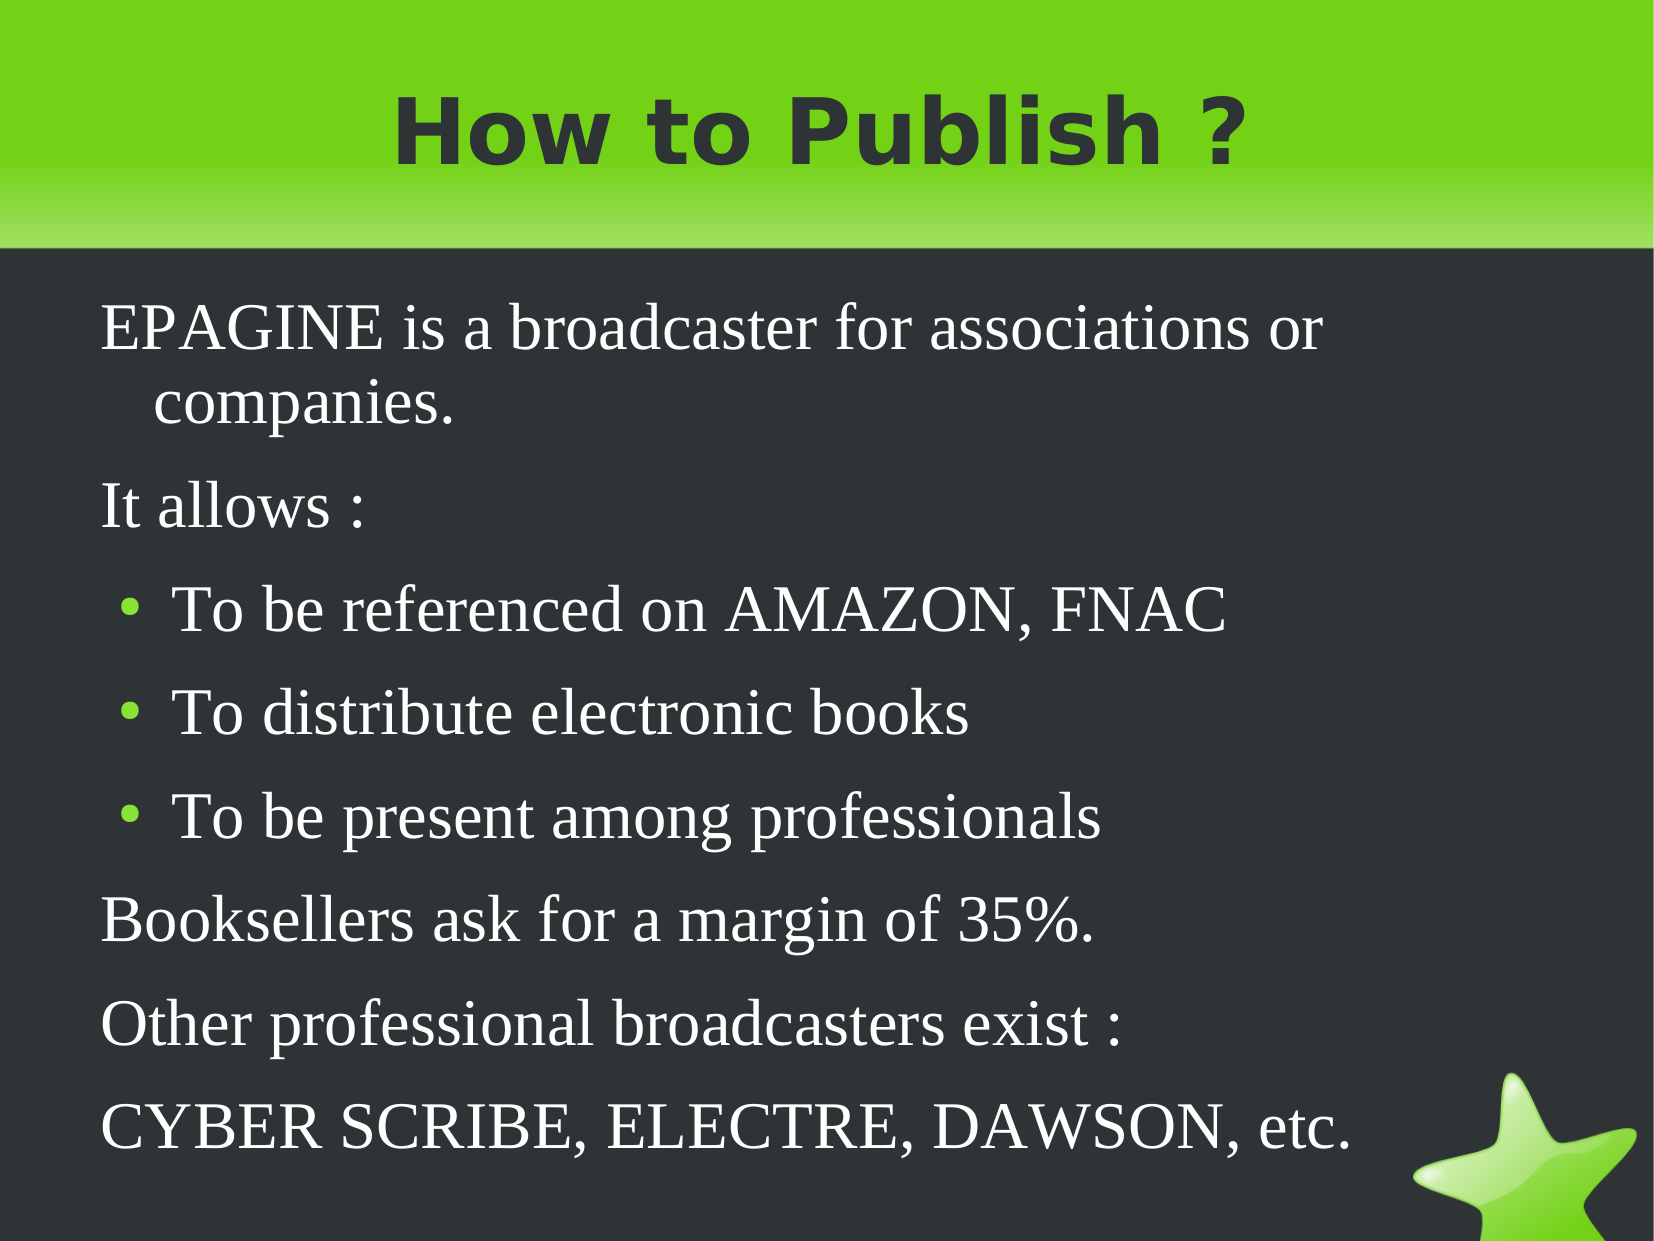

# How to Publish ?
EPAGINE is a broadcaster for associations or companies.
It allows :
To be referenced on AMAZON, FNAC
To distribute electronic books
To be present among professionals
Booksellers ask for a margin of 35%.
Other professional broadcasters exist :
CYBER SCRIBE, ELECTRE, DAWSON, etc.